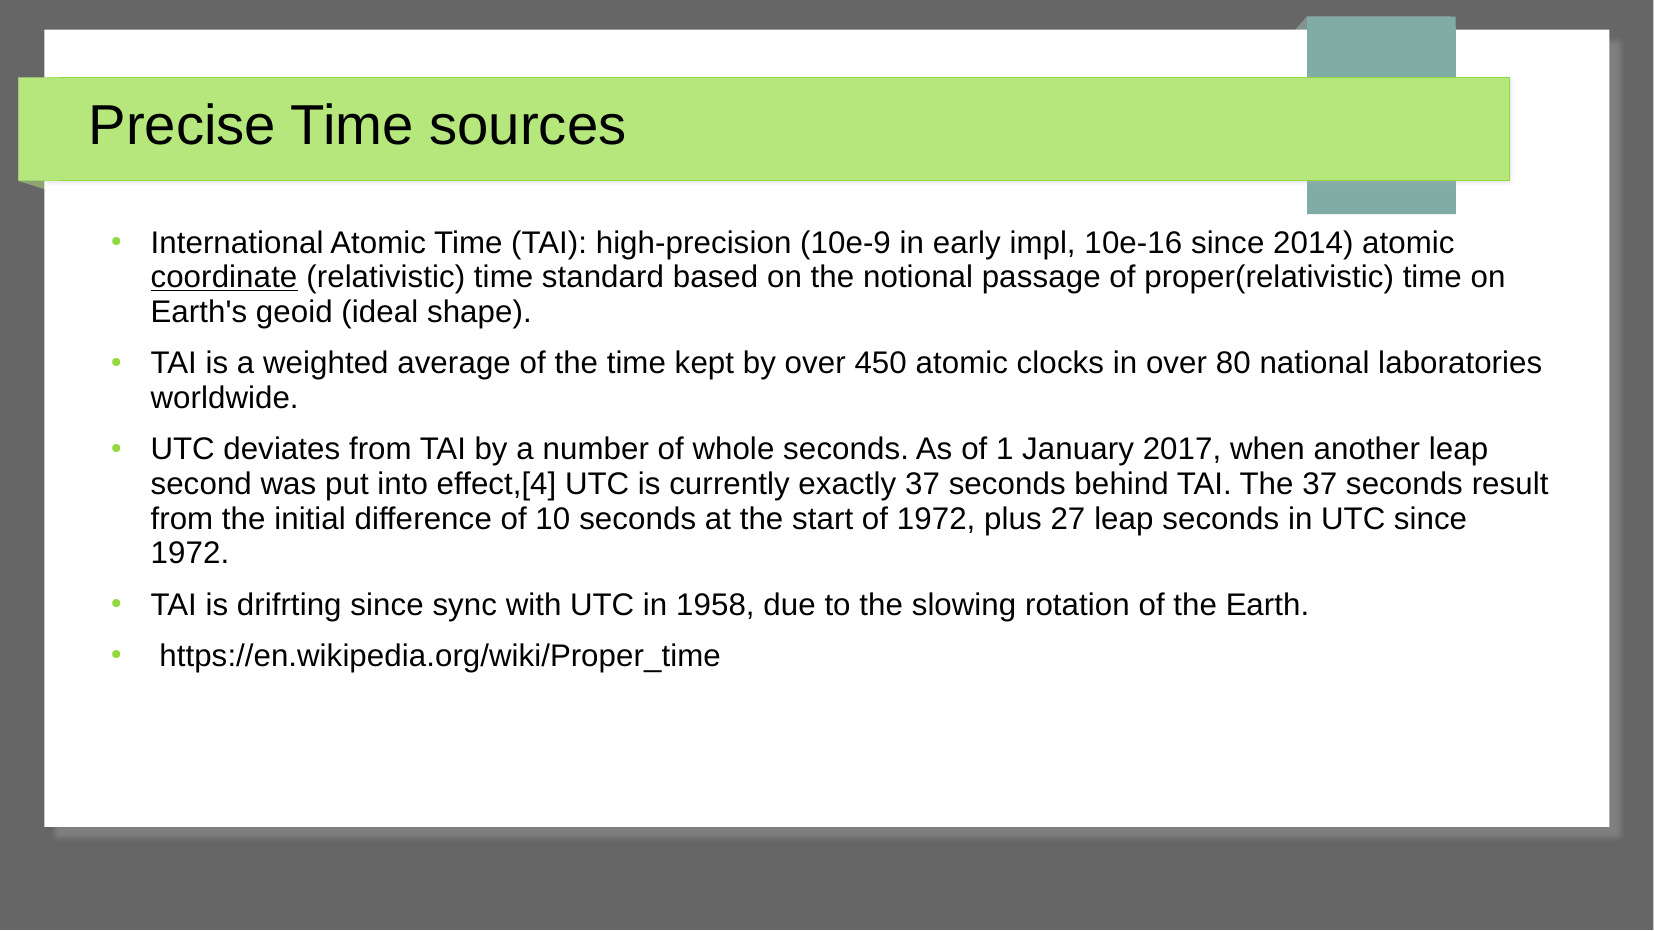

# Precise Time sources
International Atomic Time (TAI): high-precision (10e-9 in early impl, 10e-16 since 2014) atomic coordinate (relativistic) time standard based on the notional passage of proper(relativistic) time on Earth's geoid (ideal shape).
TAI is a weighted average of the time kept by over 450 atomic clocks in over 80 national laboratories worldwide.
UTC deviates from TAI by a number of whole seconds. As of 1 January 2017, when another leap second was put into effect,[4] UTC is currently exactly 37 seconds behind TAI. The 37 seconds result from the initial difference of 10 seconds at the start of 1972, plus 27 leap seconds in UTC since 1972.
TAI is drifrting since sync with UTC in 1958, due to the slowing rotation of the Earth.
 https://en.wikipedia.org/wiki/Proper_time